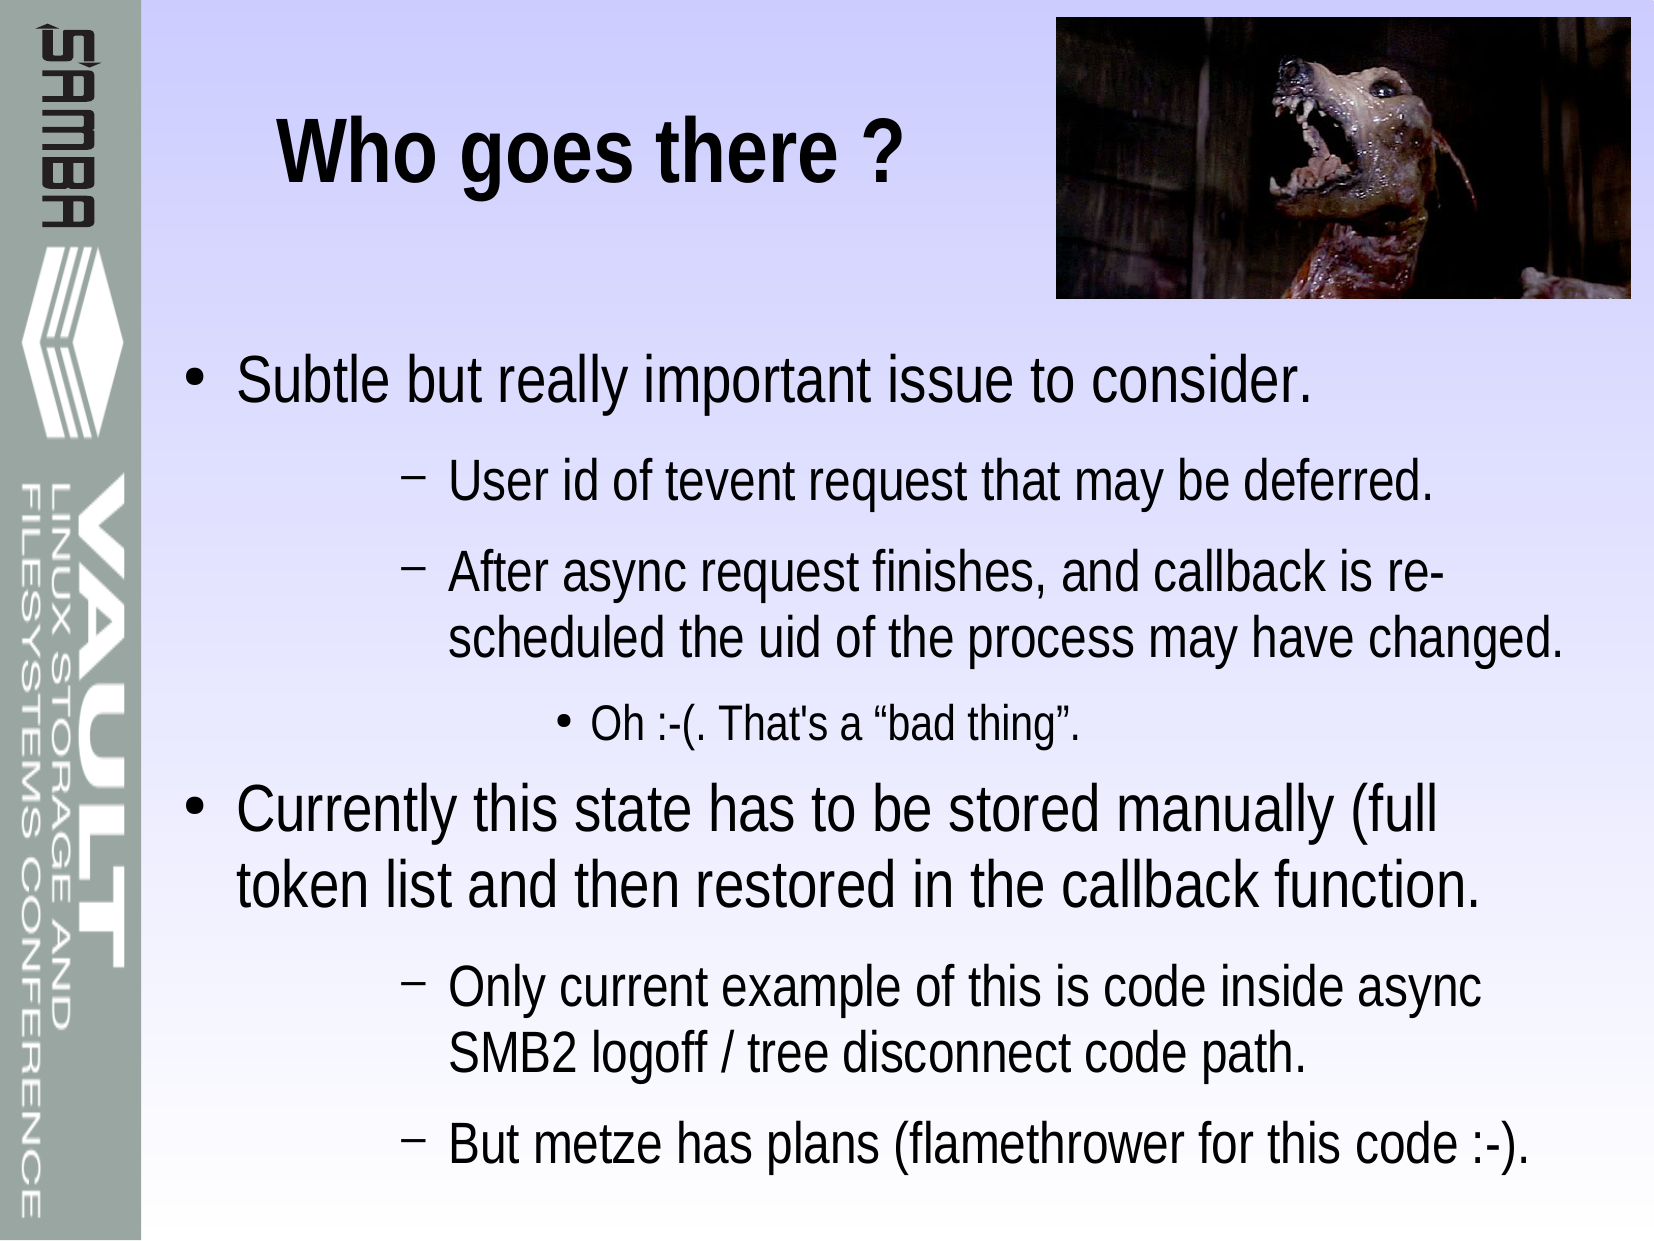

# Who goes there ?
Subtle but really important issue to consider.
User id of tevent request that may be deferred.
After async request finishes, and callback is re-scheduled the uid of the process may have changed.
Oh :-(. That's a “bad thing”.
Currently this state has to be stored manually (full token list and then restored in the callback function.
Only current example of this is code inside async SMB2 logoff / tree disconnect code path.
But metze has plans (flamethrower for this code :-).